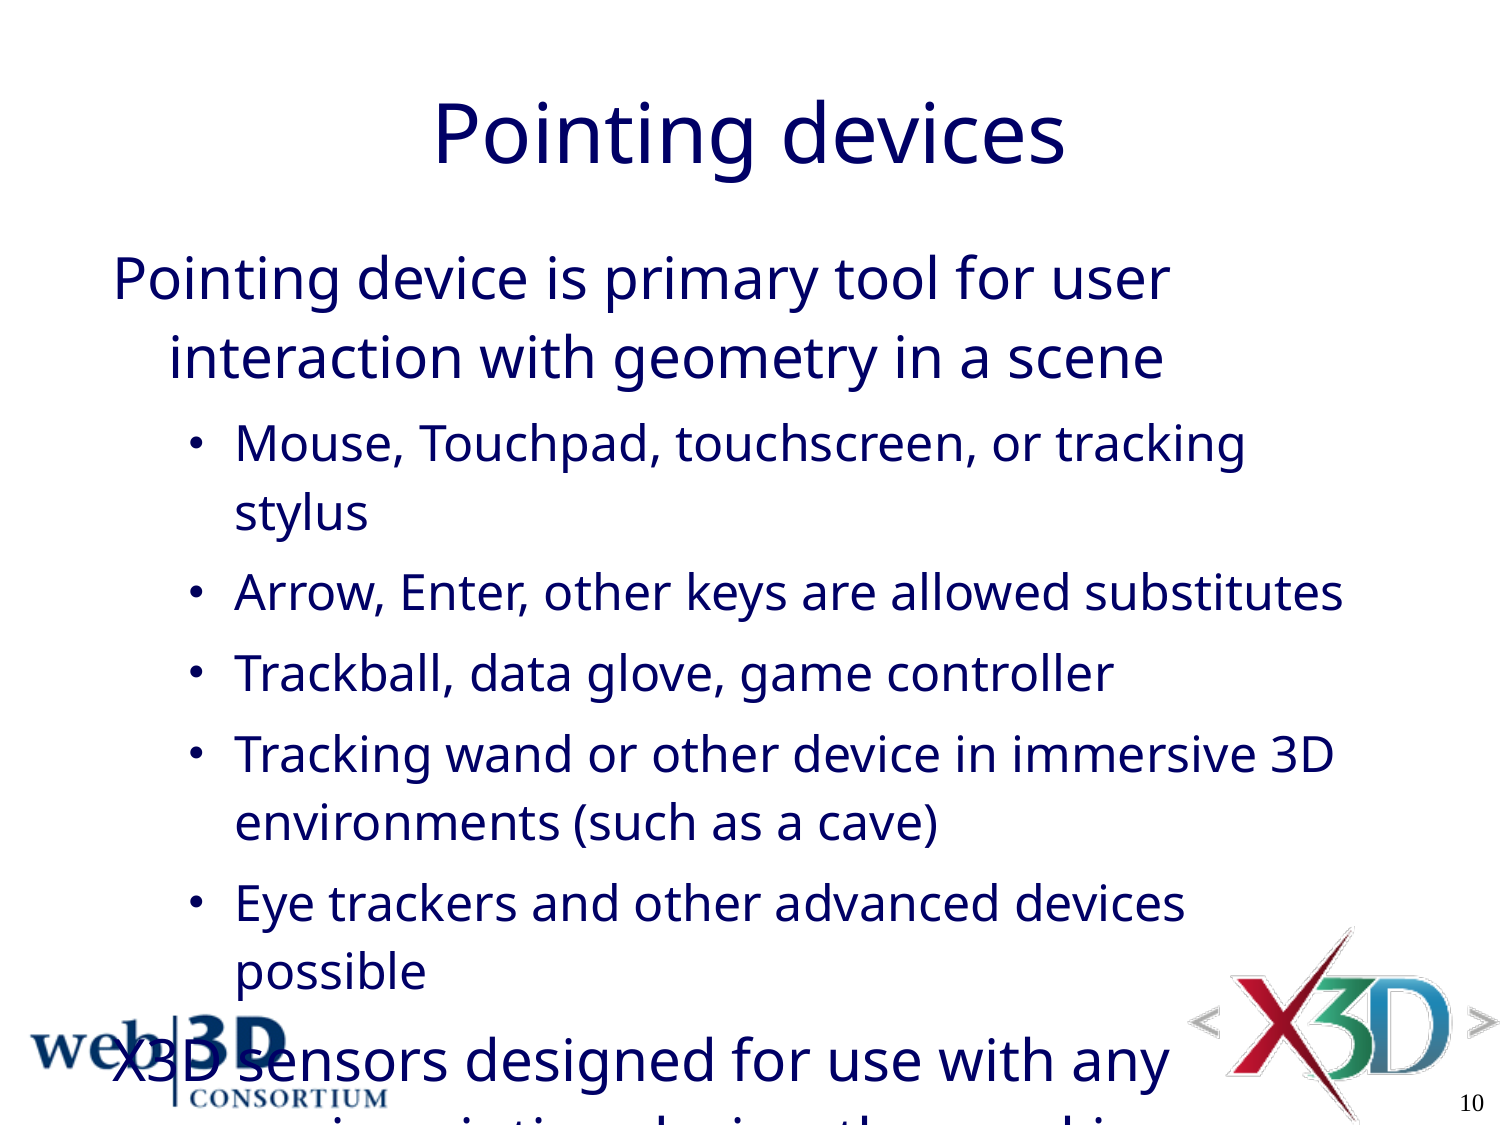

# Pointing devices
Pointing device is primary tool for user interaction with geometry in a scene
Mouse, Touchpad, touchscreen, or tracking stylus
Arrow, Enter, other keys are allowed substitutes
Trackball, data glove, game controller
Tracking wand or other device in immersive 3D environments (such as a cave)
Eye trackers and other advanced devices possible
X3D sensors designed for use with any generic pointing device, thus making scenes portable